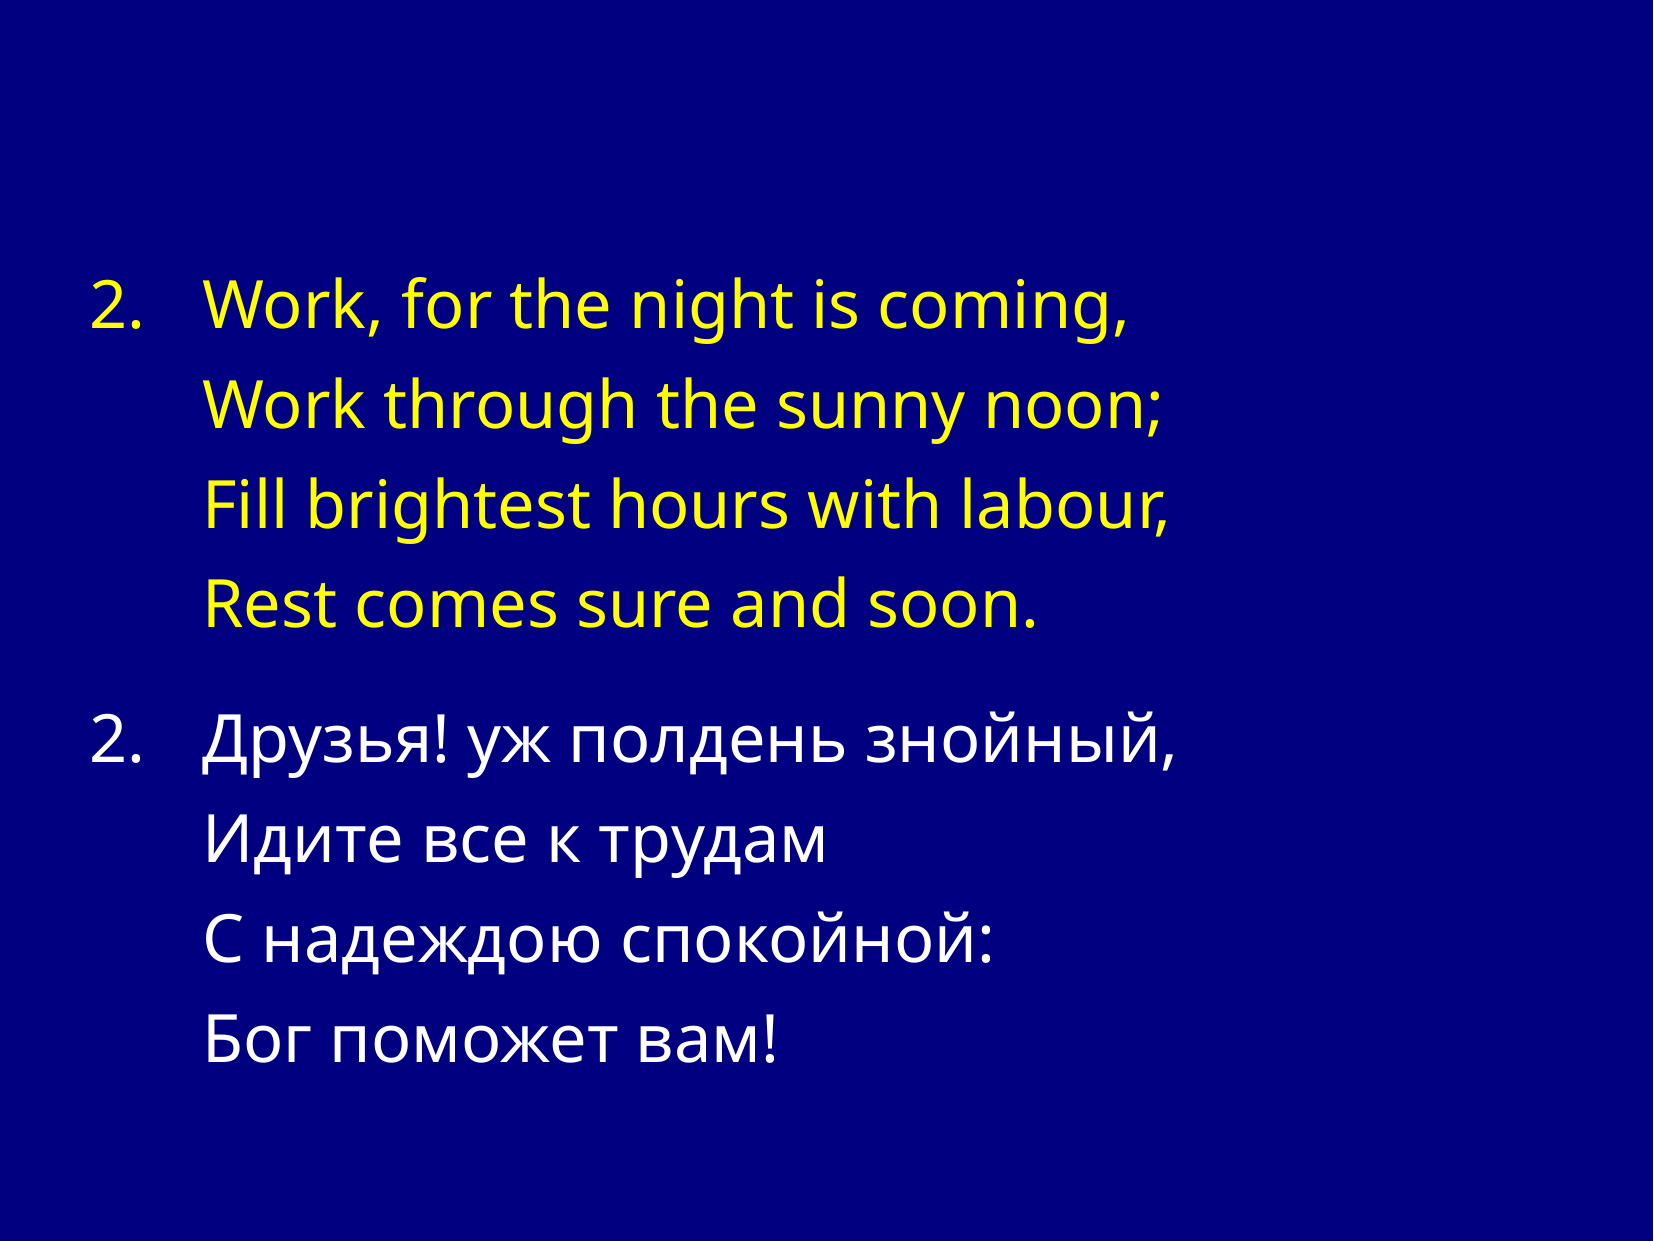

2.	Work, for the night is coming,
	Work through the sunny noon;
	Fill brightest hours with labour,
	Rest comes sure and soon.
2.	Друзья! уж полдень знойный,
	Идите все к трудам
	С надеждою спокойной:
	Бог поможет вам!